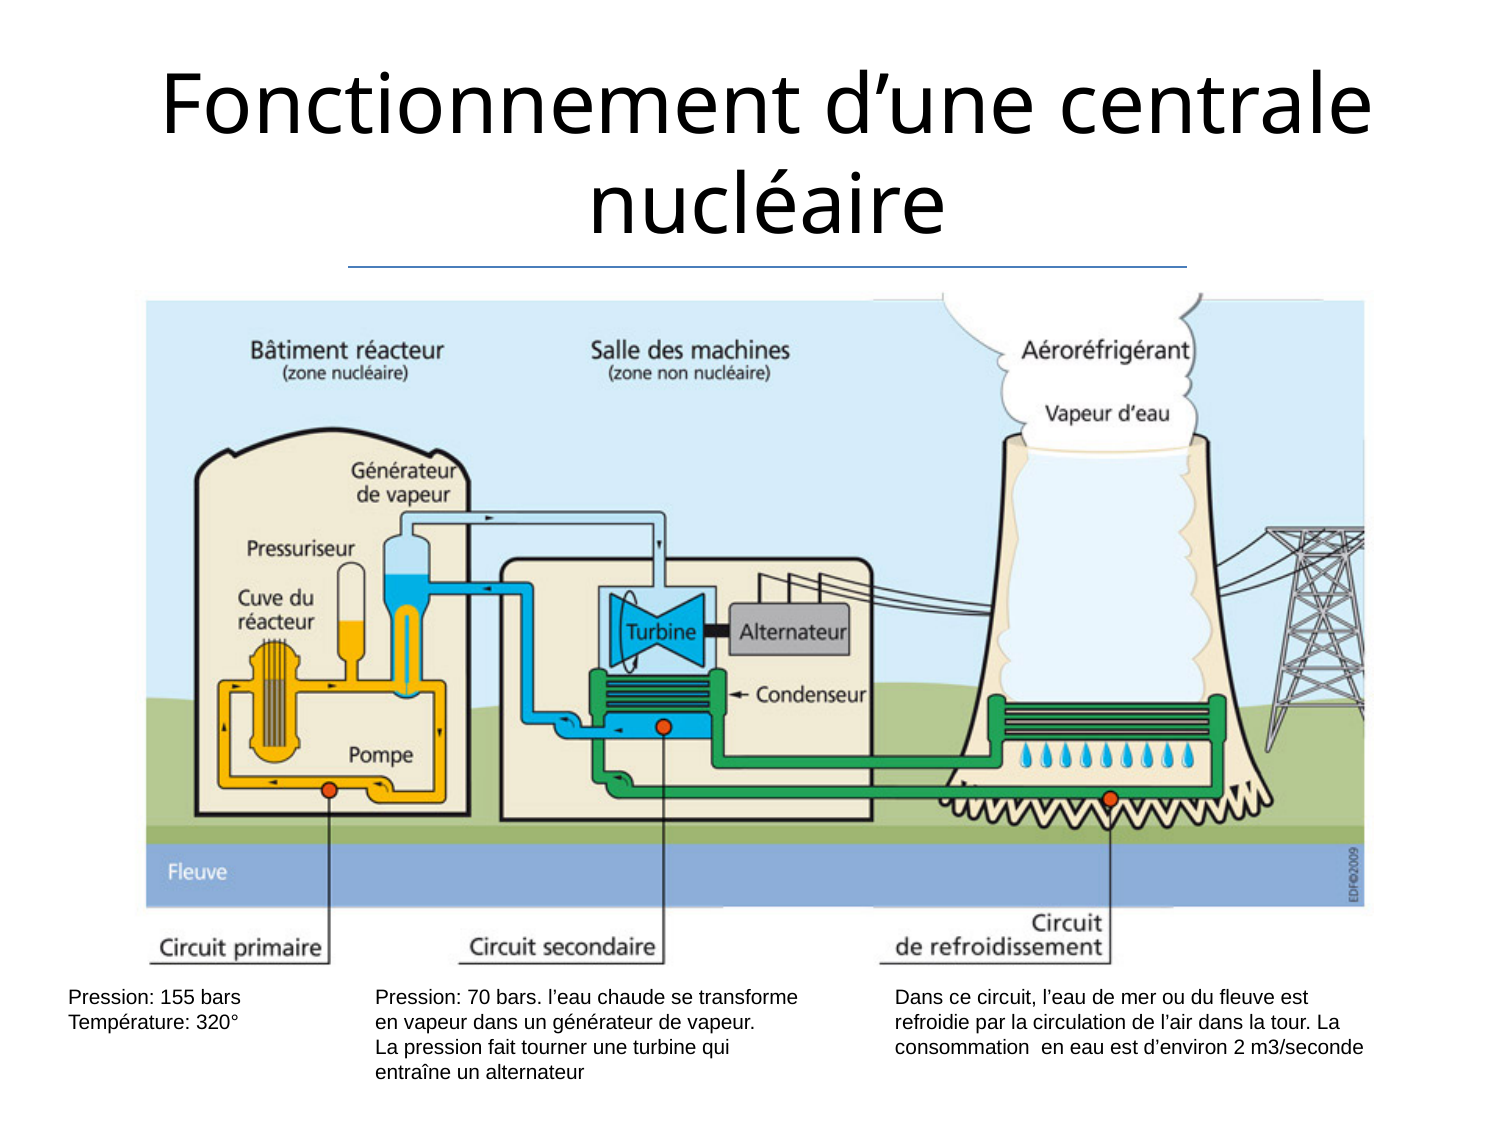

Fonctionnement d’une centrale nucléaire
Pression: 155 bars
Température: 320°
Pression: 70 bars. l’eau chaude se transforme en vapeur dans un générateur de vapeur.
La pression fait tourner une turbine qui entraîne un alternateur
Dans ce circuit, l’eau de mer ou du fleuve est refroidie par la circulation de l’air dans la tour. La consommation en eau est d’environ 2 m3/seconde